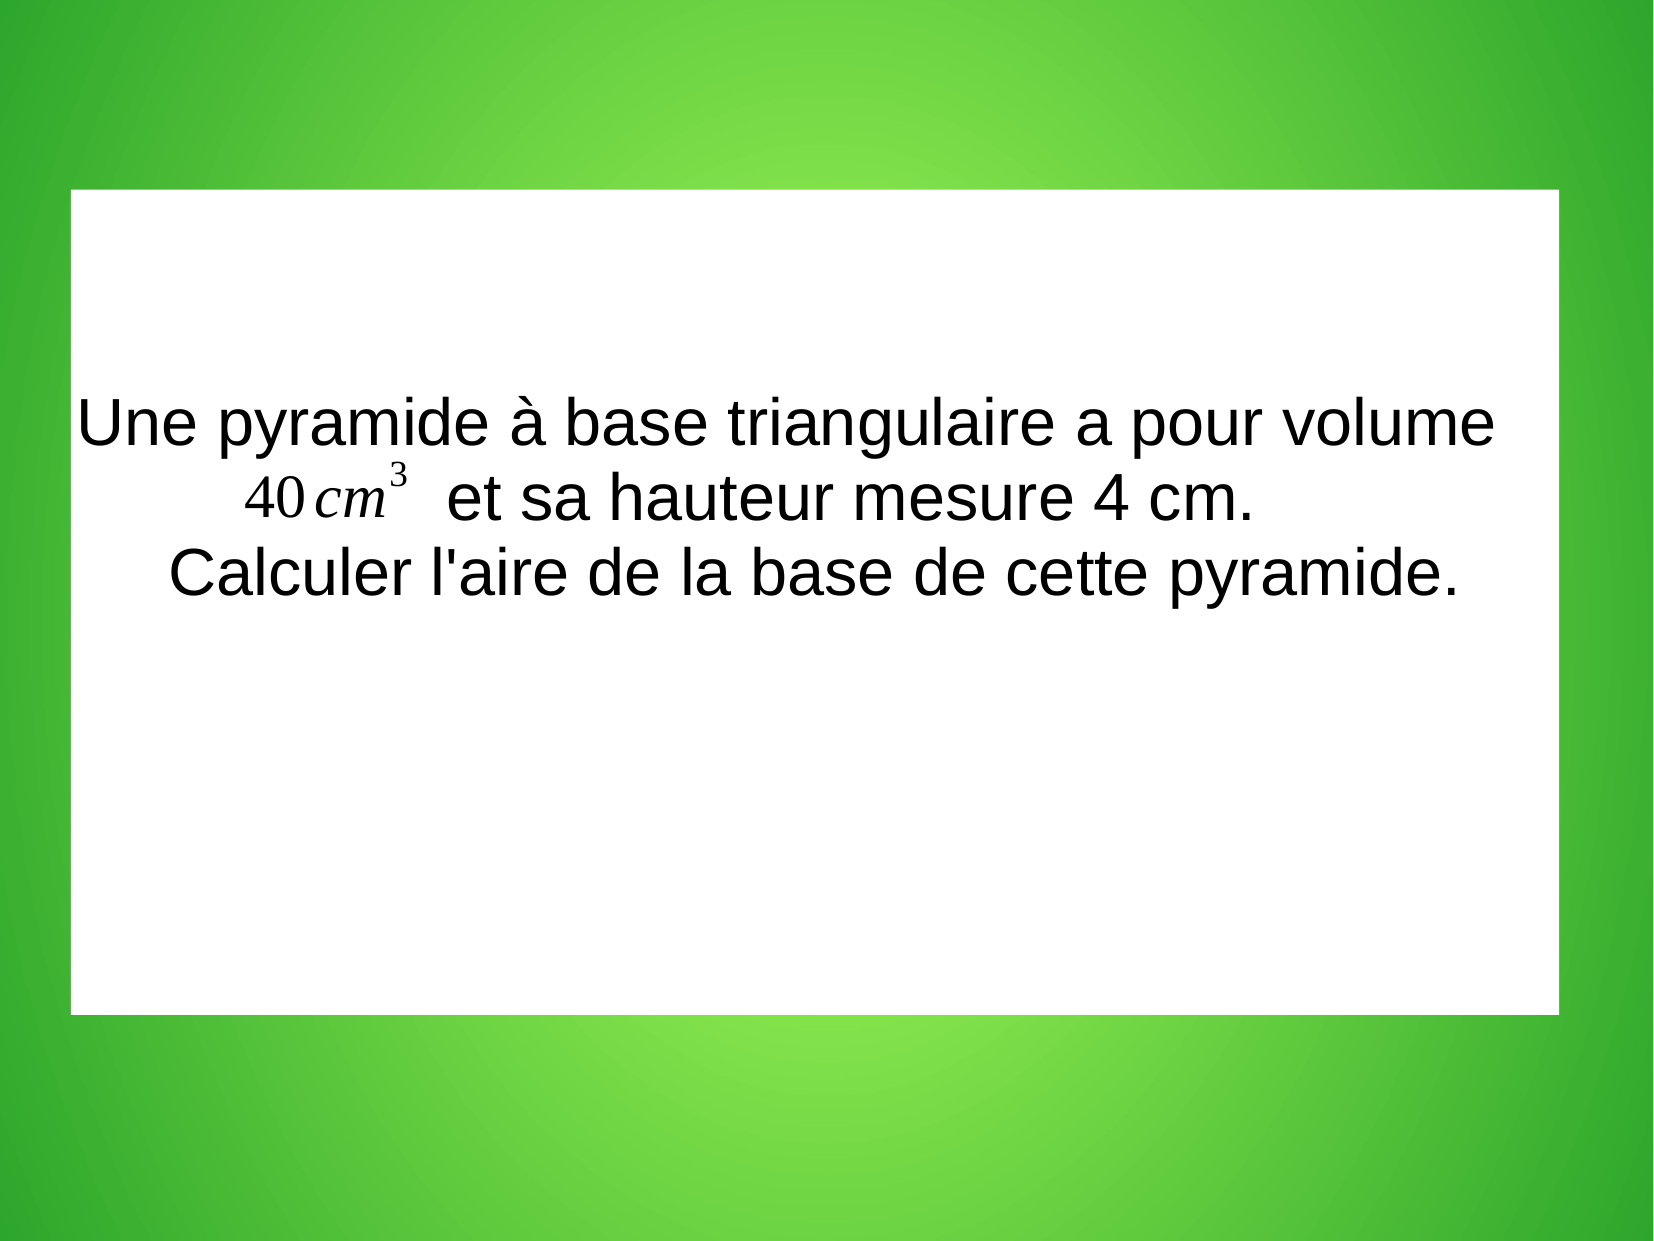

# Une pyramide à base triangulaire a pour volume et sa hauteur mesure 4 cm.
Calculer l'aire de la base de cette pyramide.